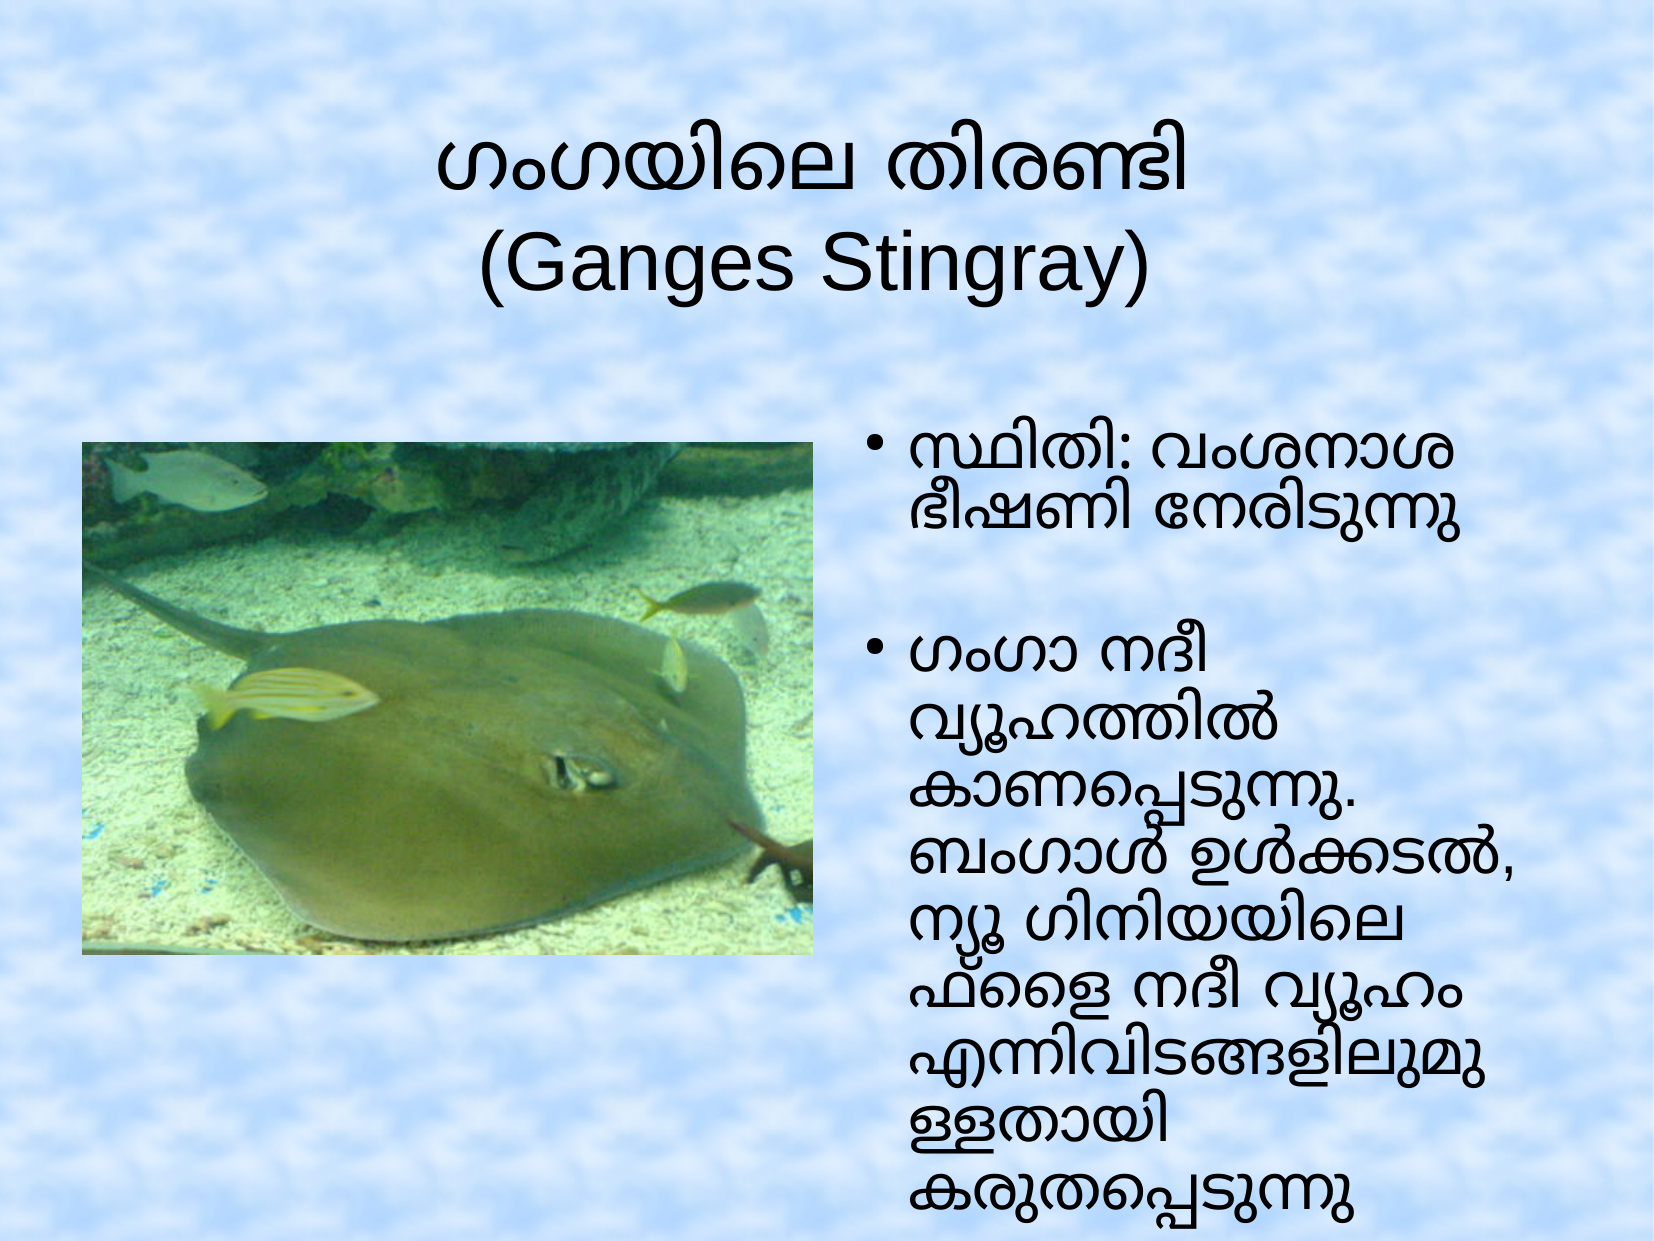

# ഗംഗയിലെ തിരണ്ടി (Ganges Stingray)
സ്ഥിതി: വംശനാശ ഭീഷണി നേരിടുന്നു
ഗംഗാ നദീ വ്യൂഹത്തില്‍ കാണപ്പെടുന്നു. ബംഗാള്‍ ഉള്‍ക്കടല്‍, ന്യൂ ഗിനിയയിലെ ഫ്ളൈ നദീ വ്യൂഹം എന്നിവിടങ്ങളിലുമുള്ളതായി കരുതപ്പെടുന്നു